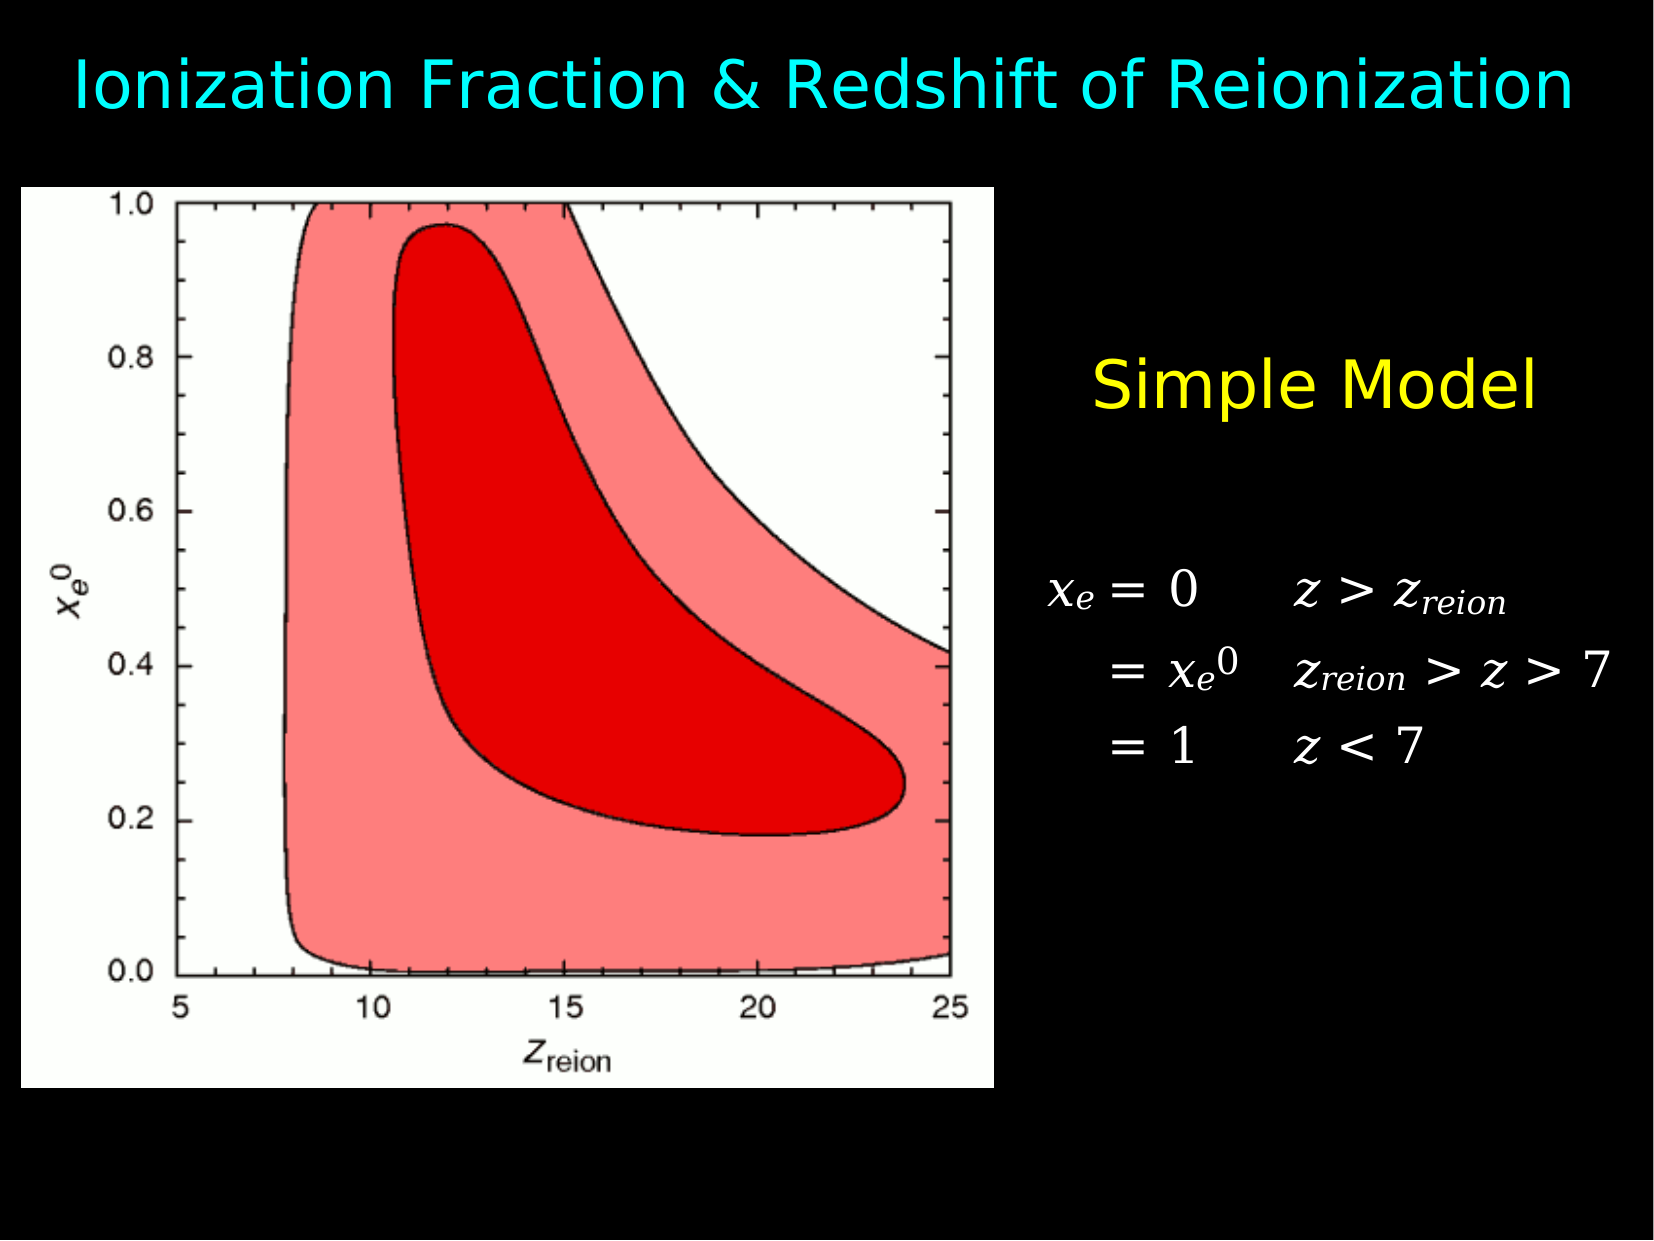

Ionization Fraction & Redshift of Reionization
Simple Model
xe	=	0	z > zreion
	=	xe0	zreion > z > 7
	=	1	z < 7